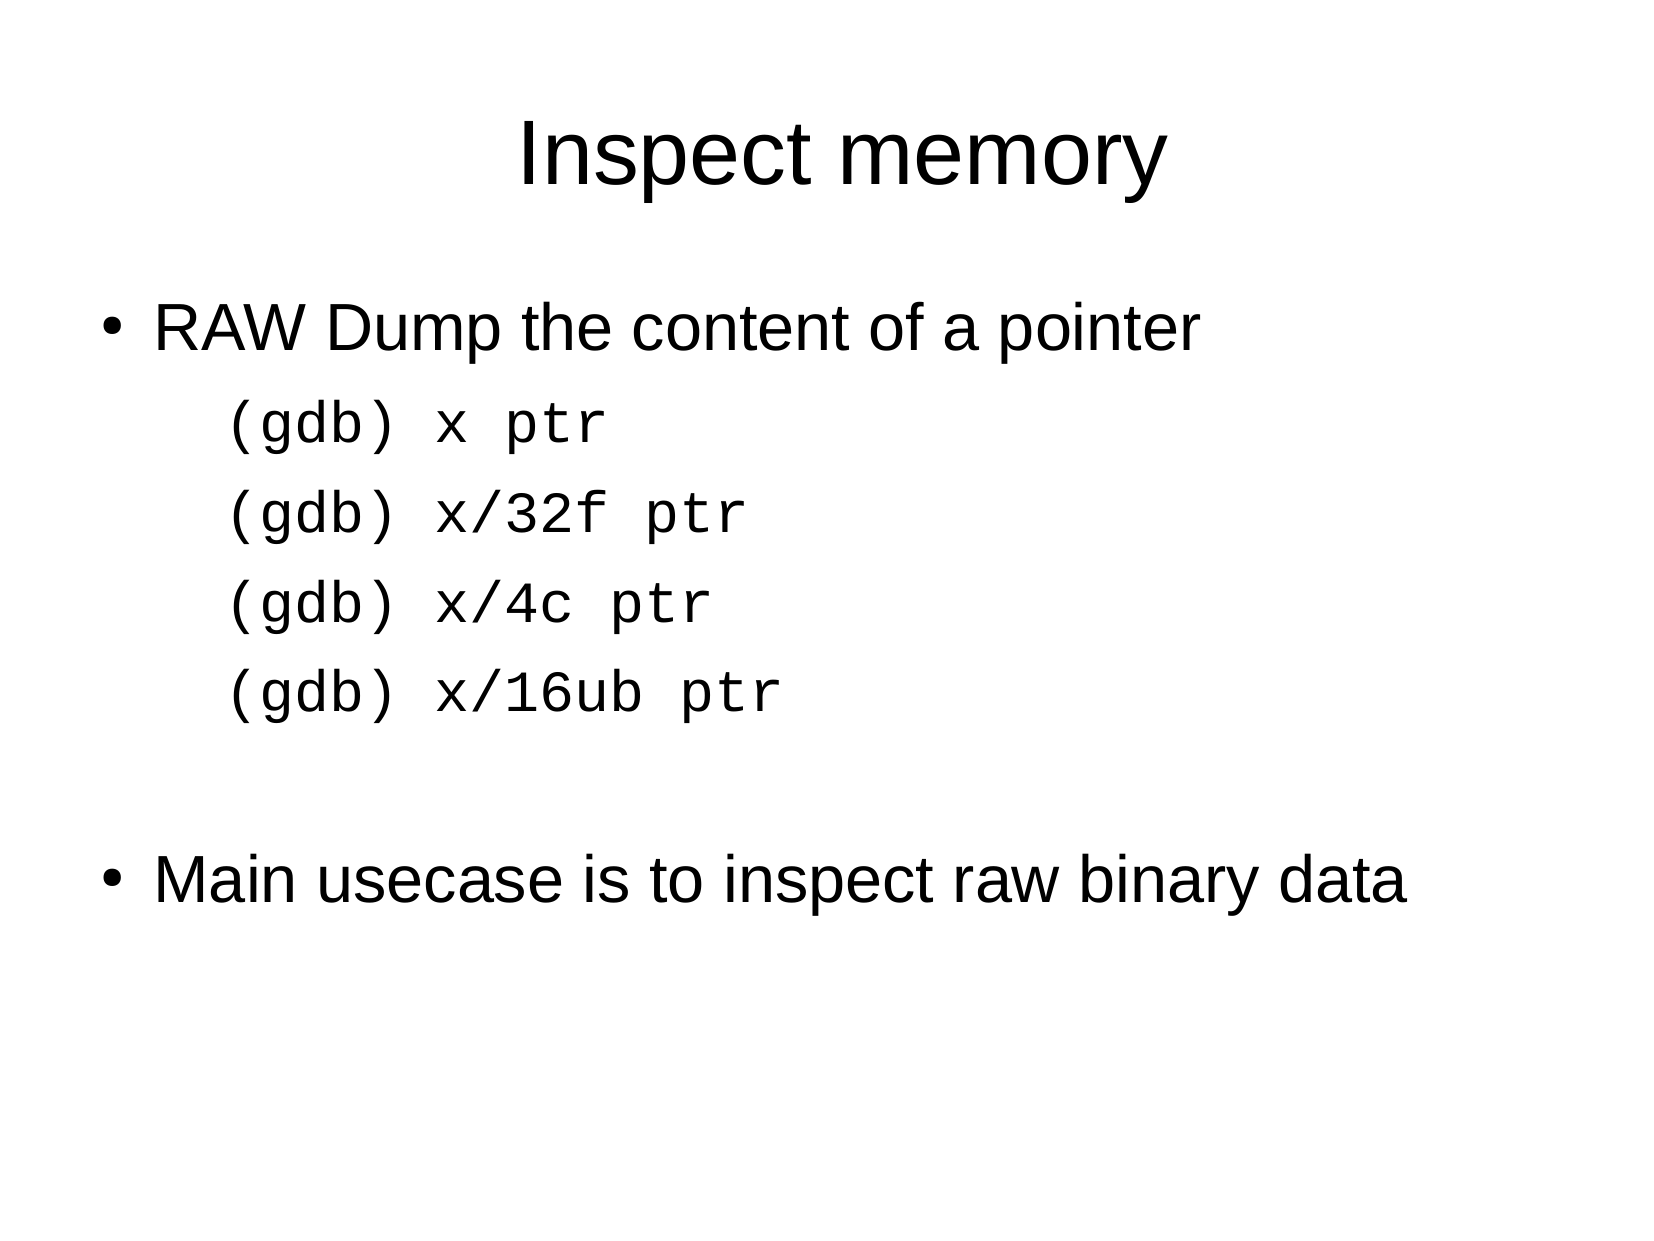

# Inspect memory
RAW Dump the content of a pointer
(gdb) x ptr
(gdb) x/32f ptr
(gdb) x/4c ptr
(gdb) x/16ub ptr
Main usecase is to inspect raw binary data